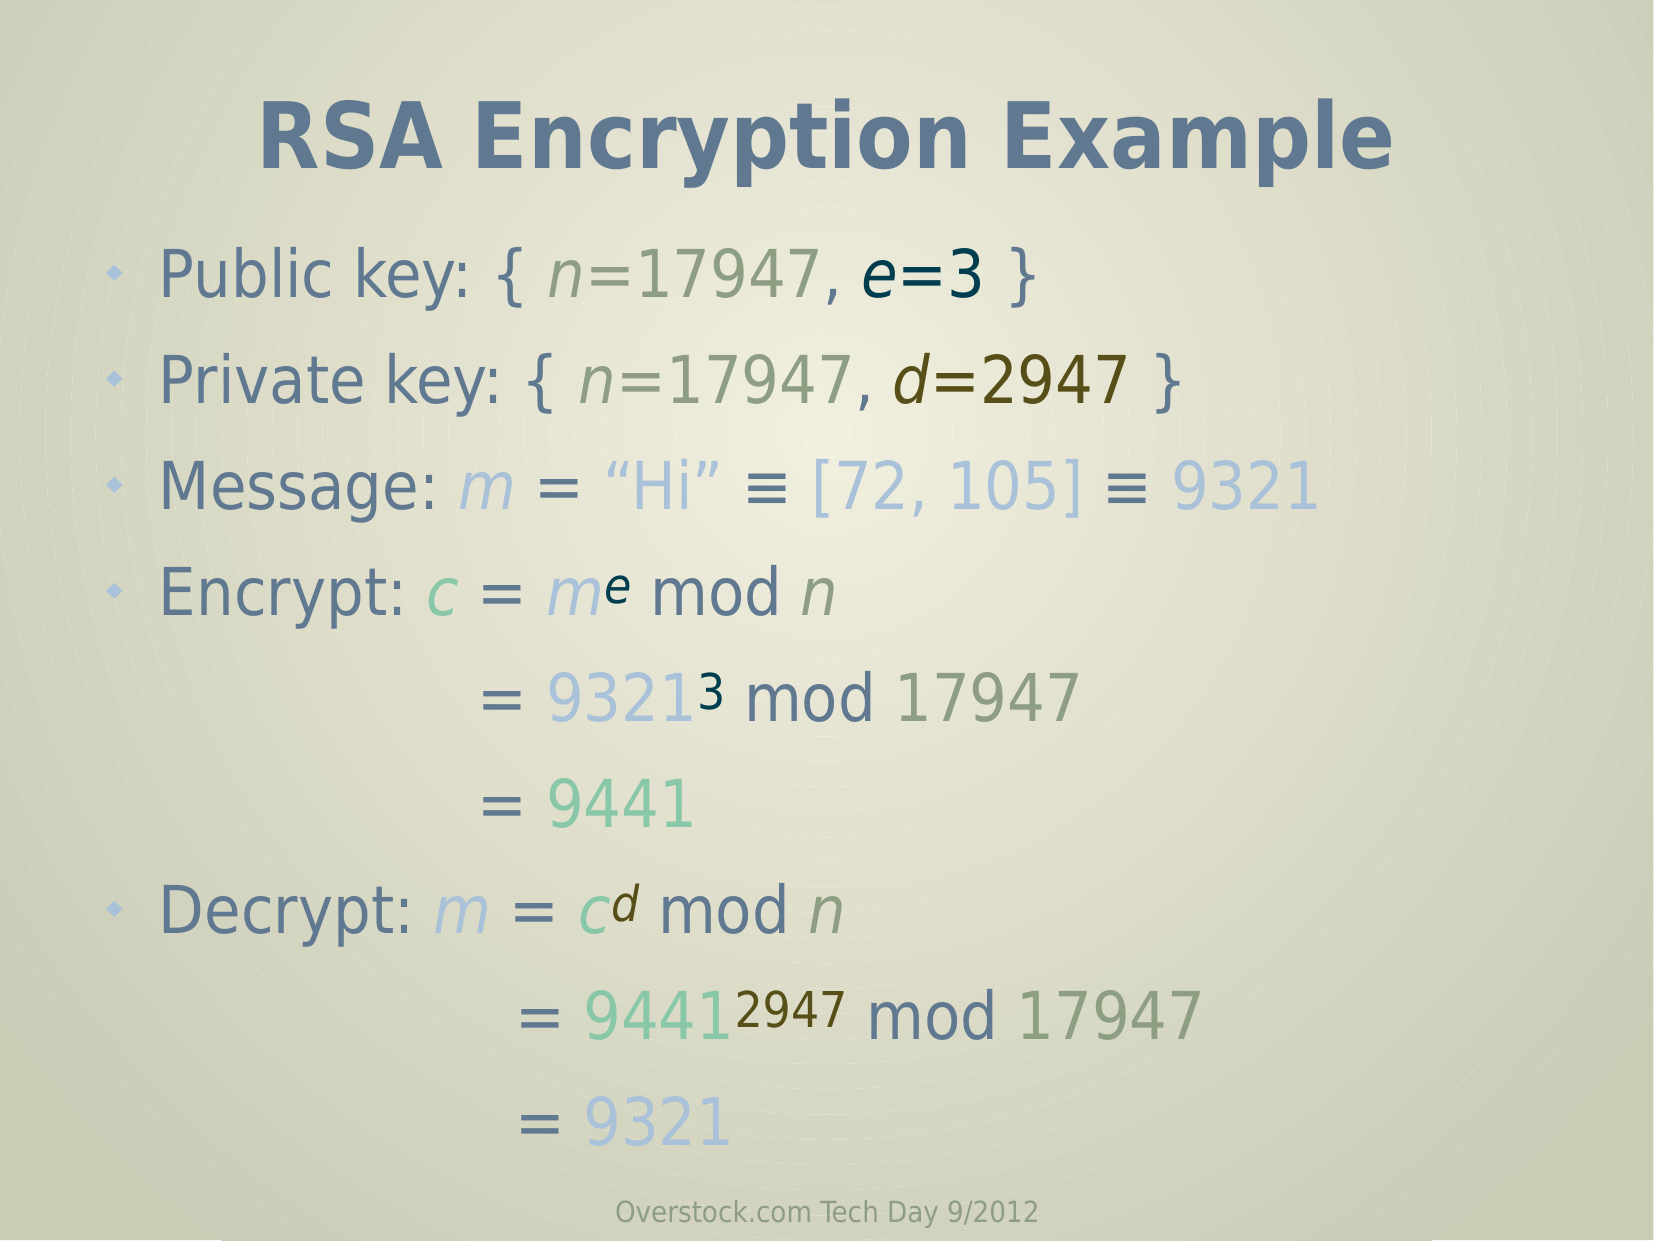

# RSA Encryption Example
Public key: { n=17947, e=3 }
Private key: { n=17947, d=2947 }
Message: m = “Hi” ≡ [72, 105] ≡ 9321
Encrypt: c = me mod n
 = 93213 mod 17947
 = 9441
Decrypt: m = cd mod n
 = 94412947 mod 17947
 = 9321
Overstock.com Tech Day 9/2012